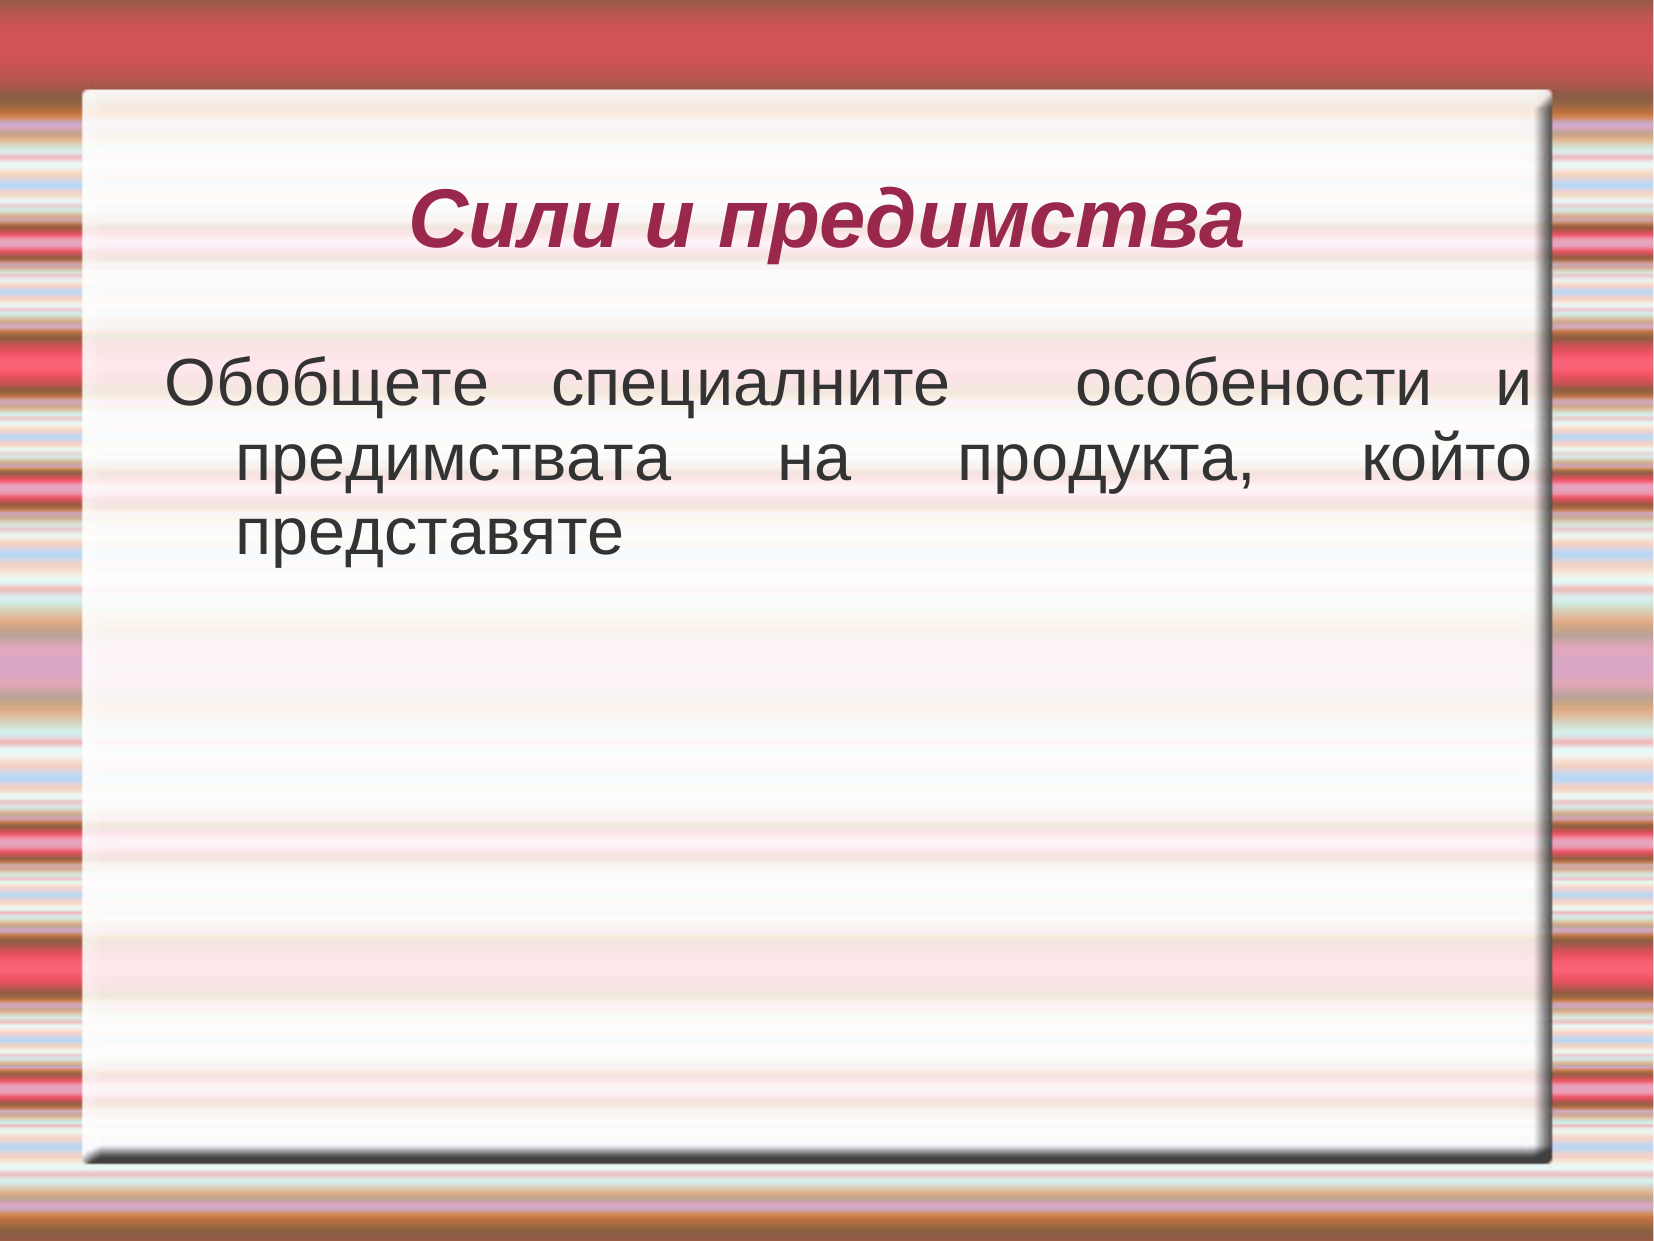

# Сили и предимства
Обобщете специалните особености и предимствата на продукта, който представяте